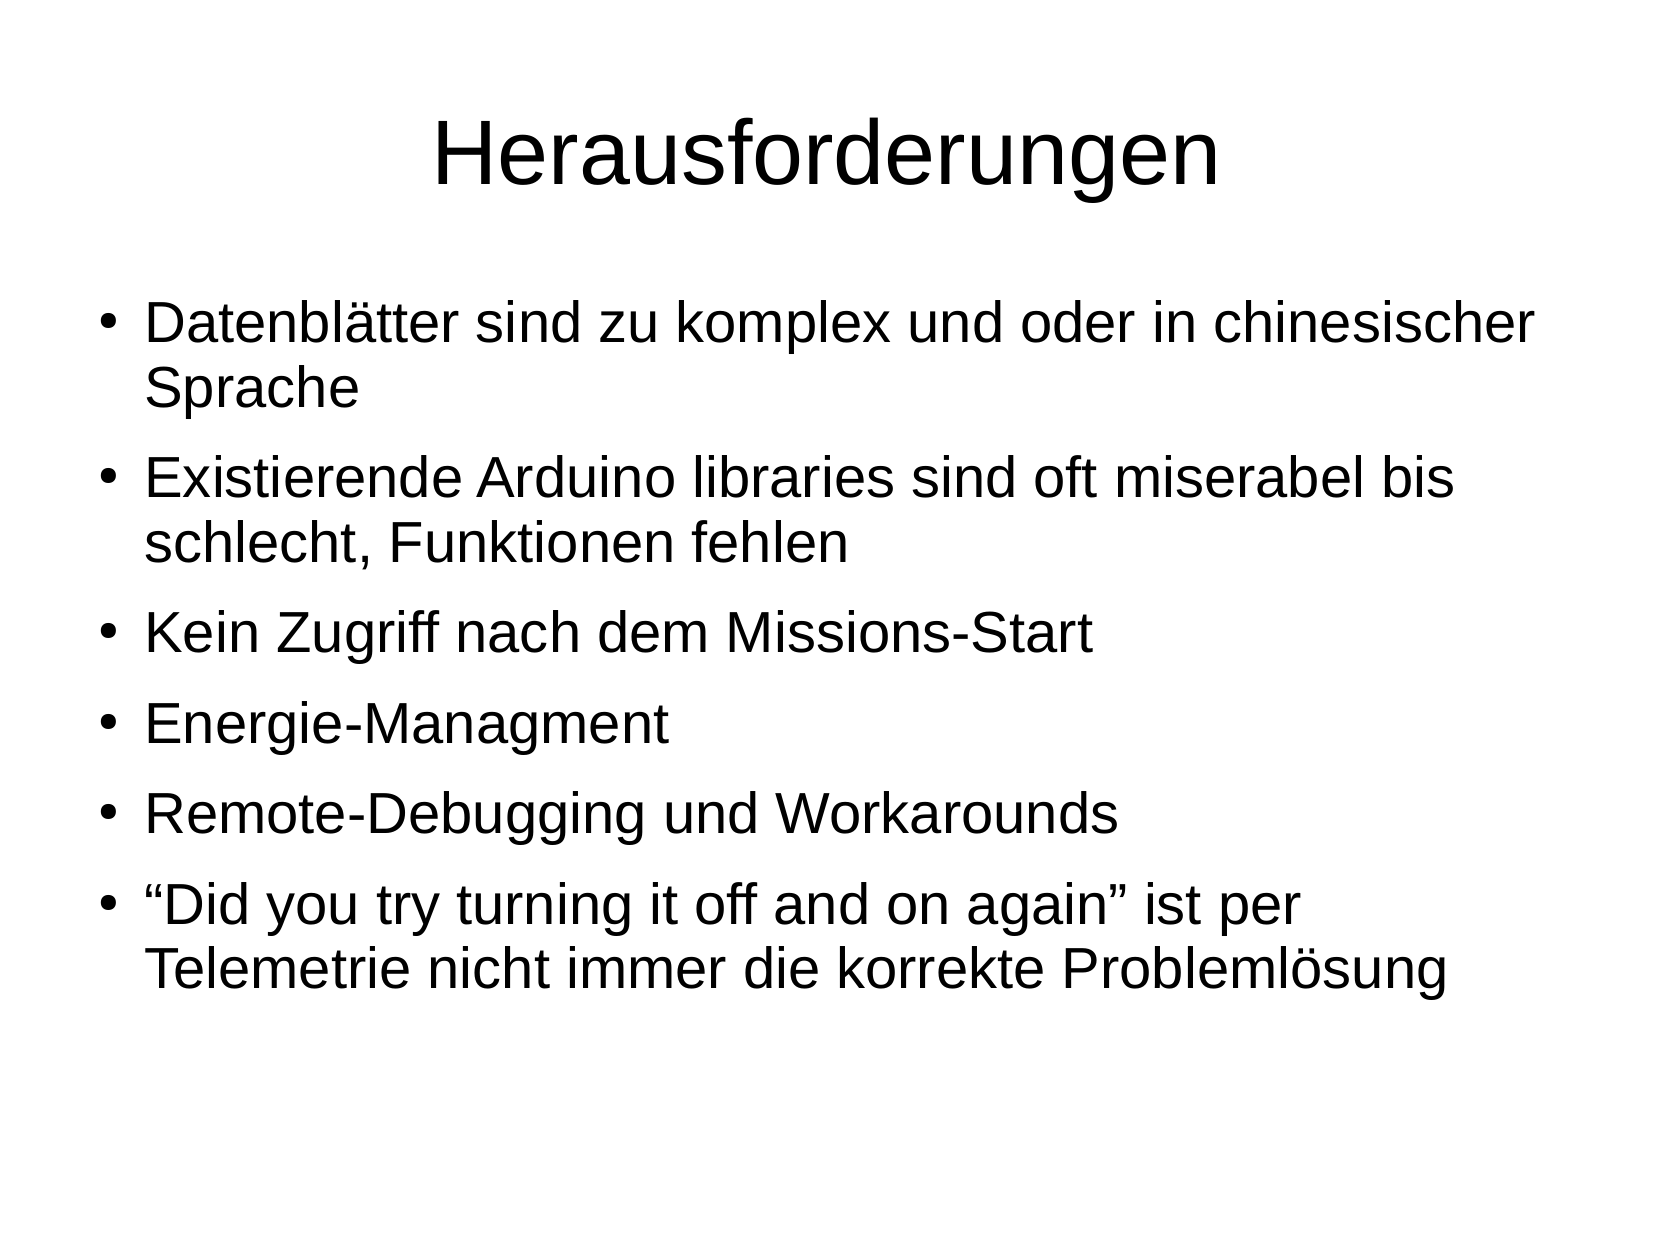

# Herausforderungen
Datenblätter sind zu komplex und oder in chinesischer Sprache
Existierende Arduino libraries sind oft miserabel bis schlecht, Funktionen fehlen
Kein Zugriff nach dem Missions-Start
Energie-Managment
Remote-Debugging und Workarounds
“Did you try turning it off and on again” ist per Telemetrie nicht immer die korrekte Problemlösung